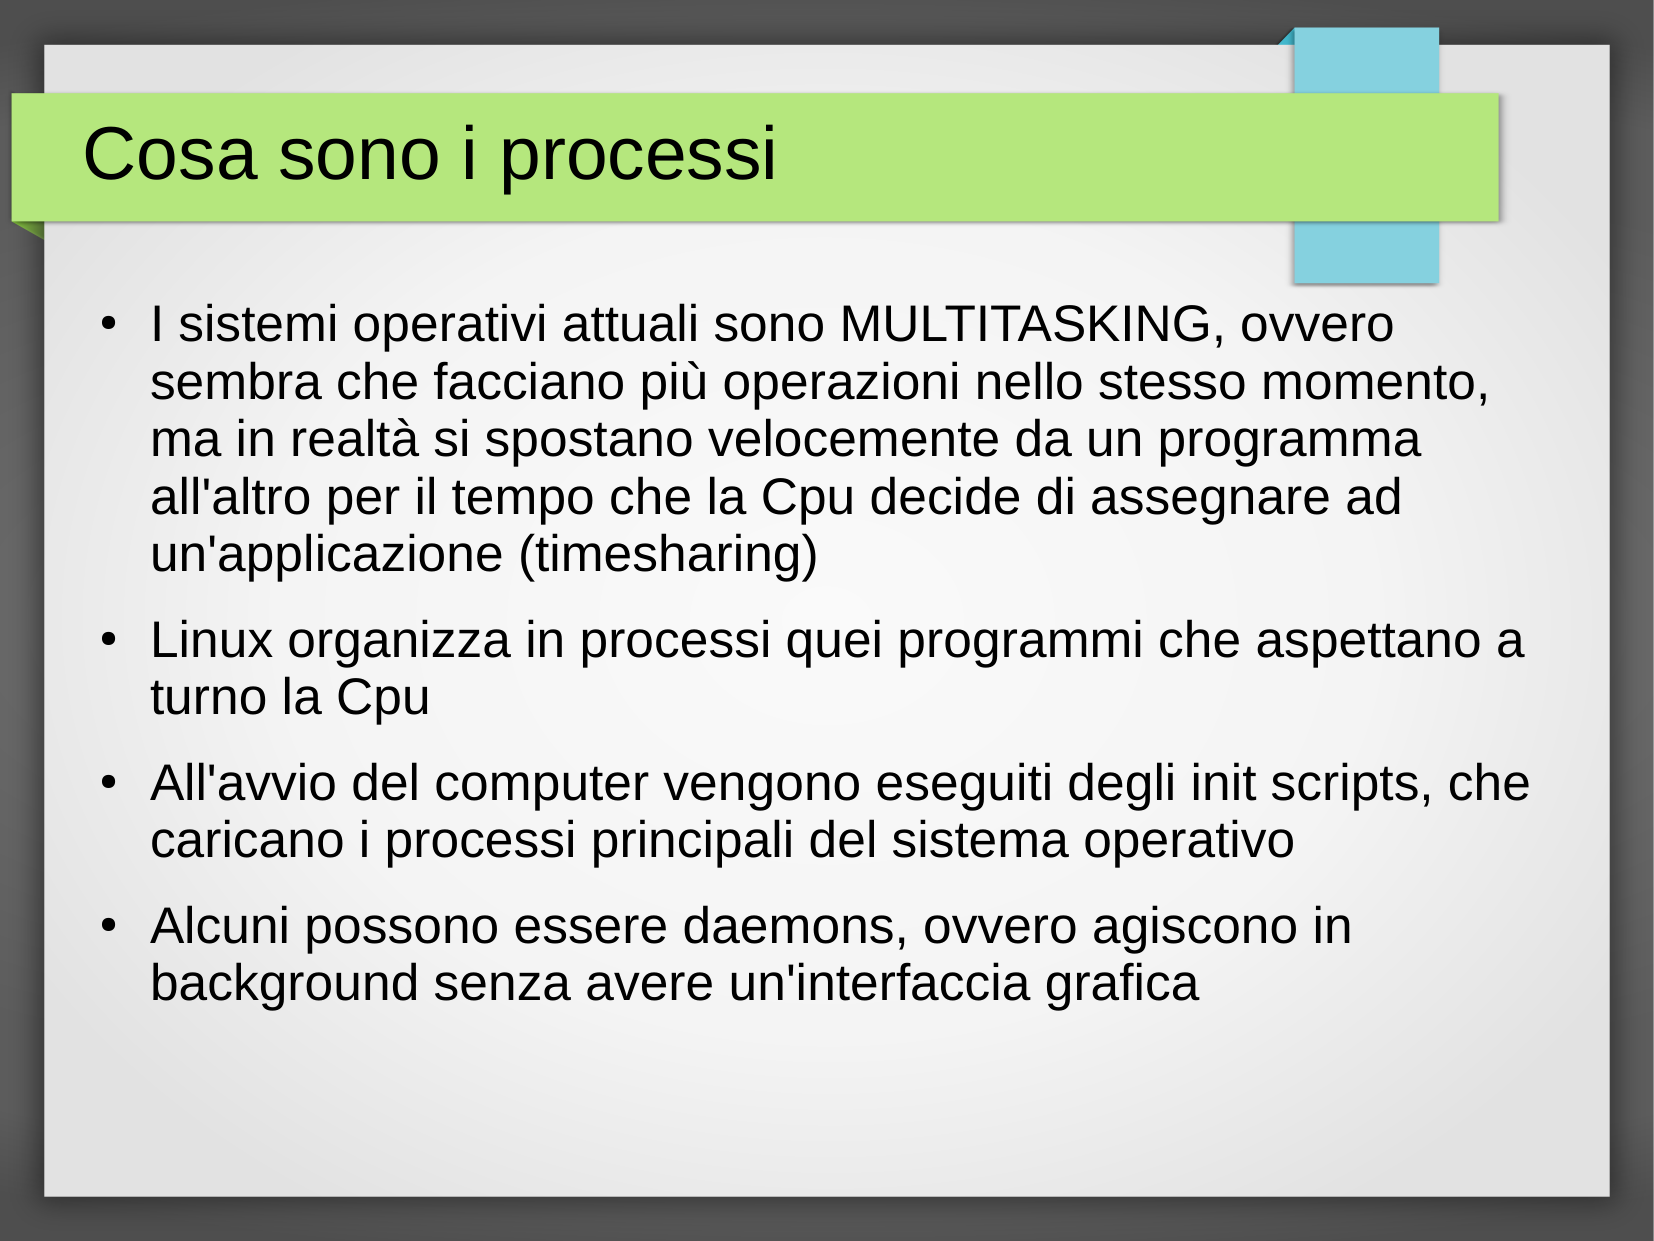

# Cosa sono i processi
I sistemi operativi attuali sono MULTITASKING, ovvero sembra che facciano più operazioni nello stesso momento, ma in realtà si spostano velocemente da un programma all'altro per il tempo che la Cpu decide di assegnare ad un'applicazione (timesharing)
Linux organizza in processi quei programmi che aspettano a turno la Cpu
All'avvio del computer vengono eseguiti degli init scripts, che caricano i processi principali del sistema operativo
Alcuni possono essere daemons, ovvero agiscono in background senza avere un'interfaccia grafica